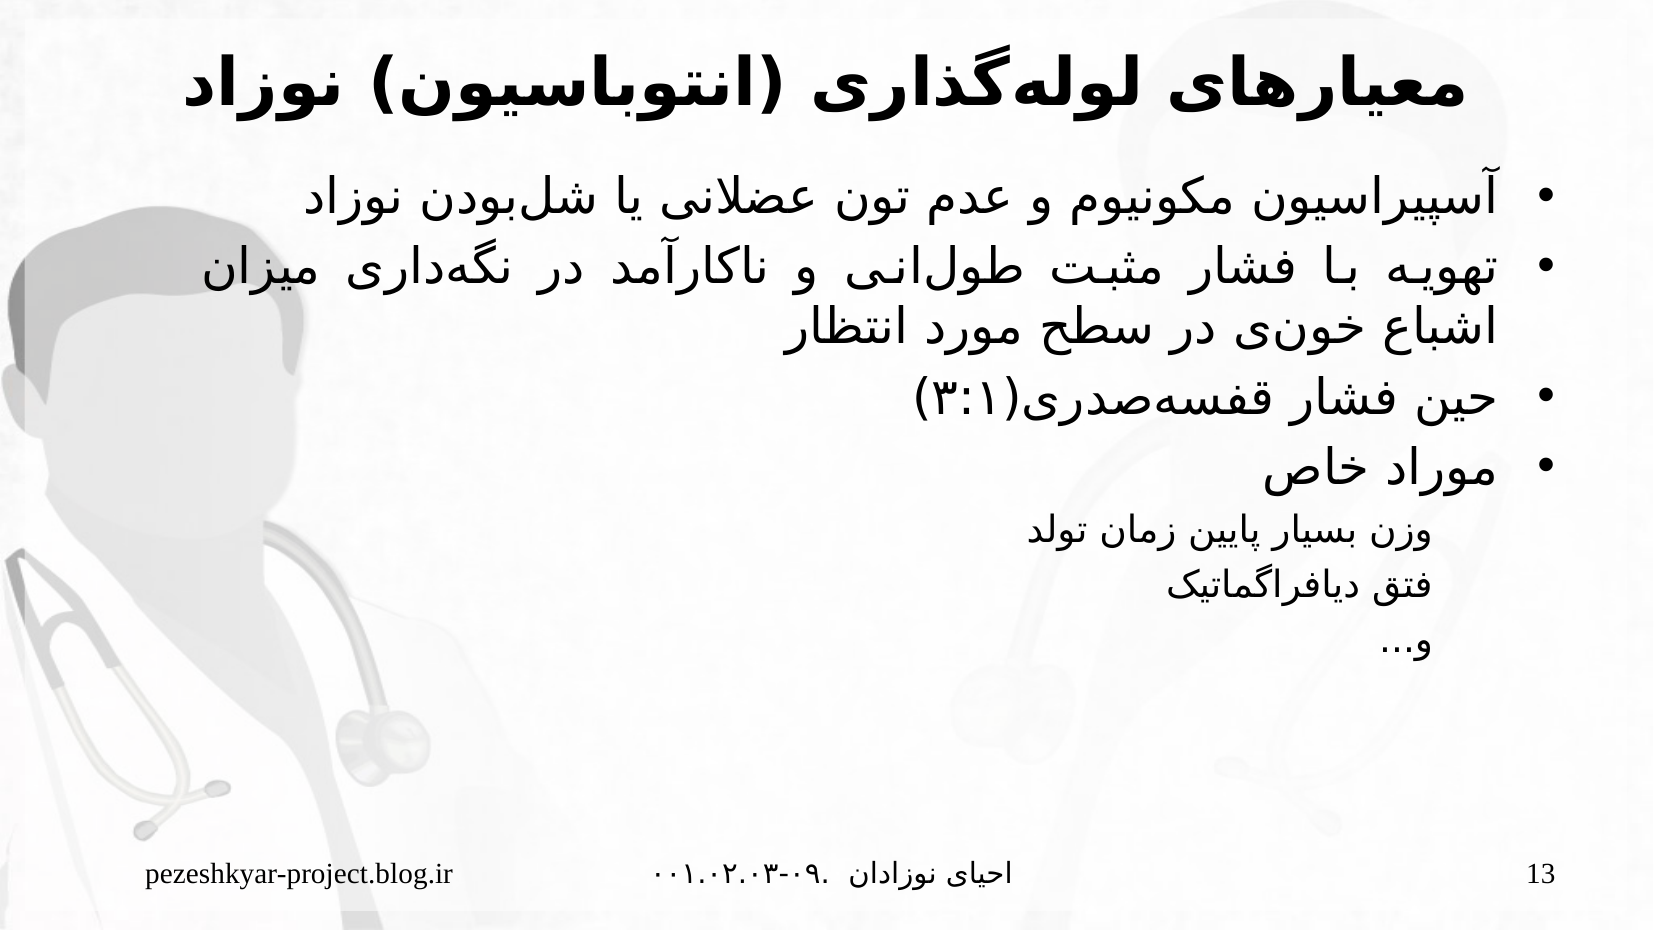

# معیارهای لوله‌گذاری (انتوباسیون) نوزاد
آسپیراسیون مکونیوم و عدم تون عضلانی یا شل‌بودن نوزاد
تهویه با فشار مثبت طول‌انی و ناکارآمد در نگه‌داری میزان اشباع خون‌ی در سطح مورد انتظار
حین فشار قفسه‌صدری(۳:۱)
موراد خاص
وزن بسیار پایین زمان تولد
فتق دیافراگماتیک
و...
pezeshkyar-project.blog.ir
۰۰۱.۰۲.۰۳-۰۹. احیای نوزادان
13